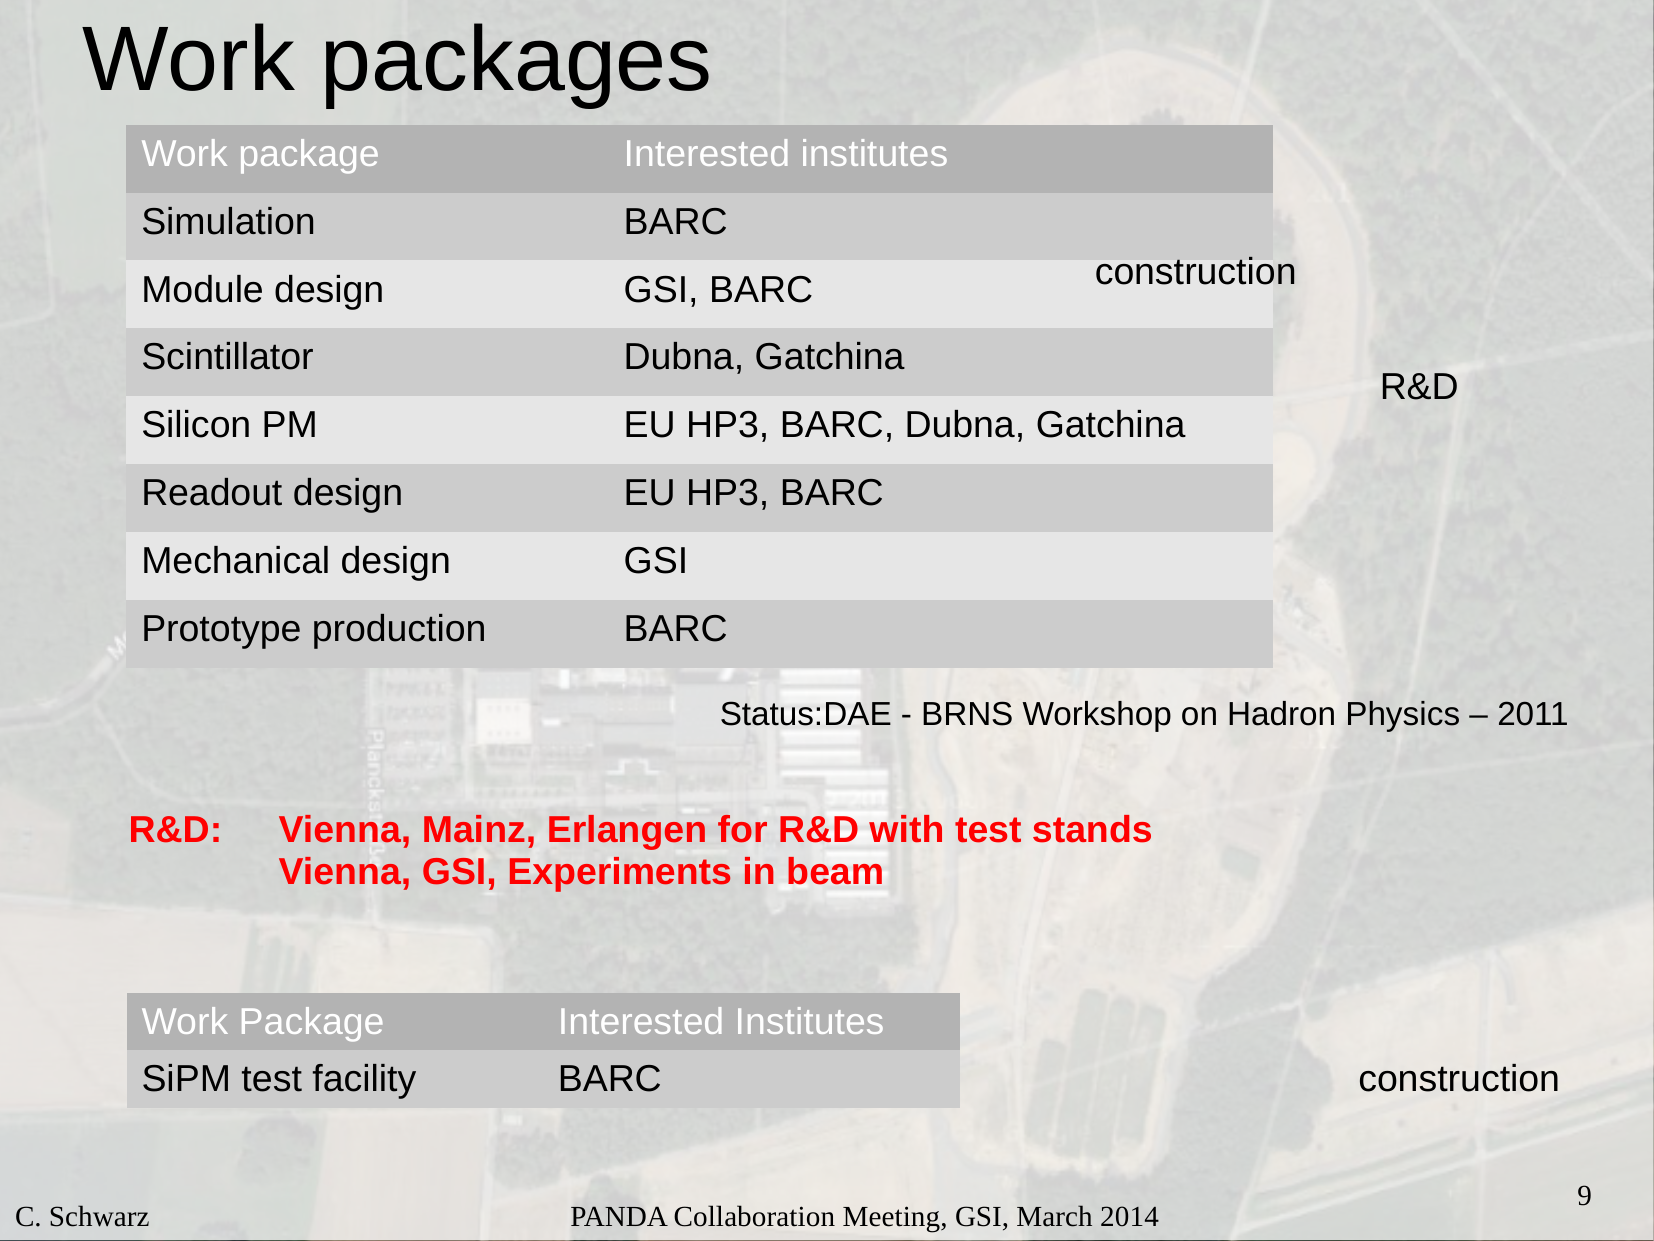

# Work packages
| Work package | Interested institutes |
| --- | --- |
| Simulation | BARC |
| Module design | GSI, BARC |
| Scintillator | Dubna, Gatchina |
| Silicon PM | EU HP3, BARC, Dubna, Gatchina |
| Readout design | EU HP3, BARC |
| Mechanical design | GSI |
| Prototype production | BARC |
construction
R&D
Status:DAE - BRNS Workshop on Hadron Physics – 2011
R&D: 	Vienna, Mainz, Erlangen for R&D with test stands
		Vienna, GSI, Experiments in beam
| Work Package | Interested Institutes |
| --- | --- |
| SiPM test facility | BARC |
construction
9